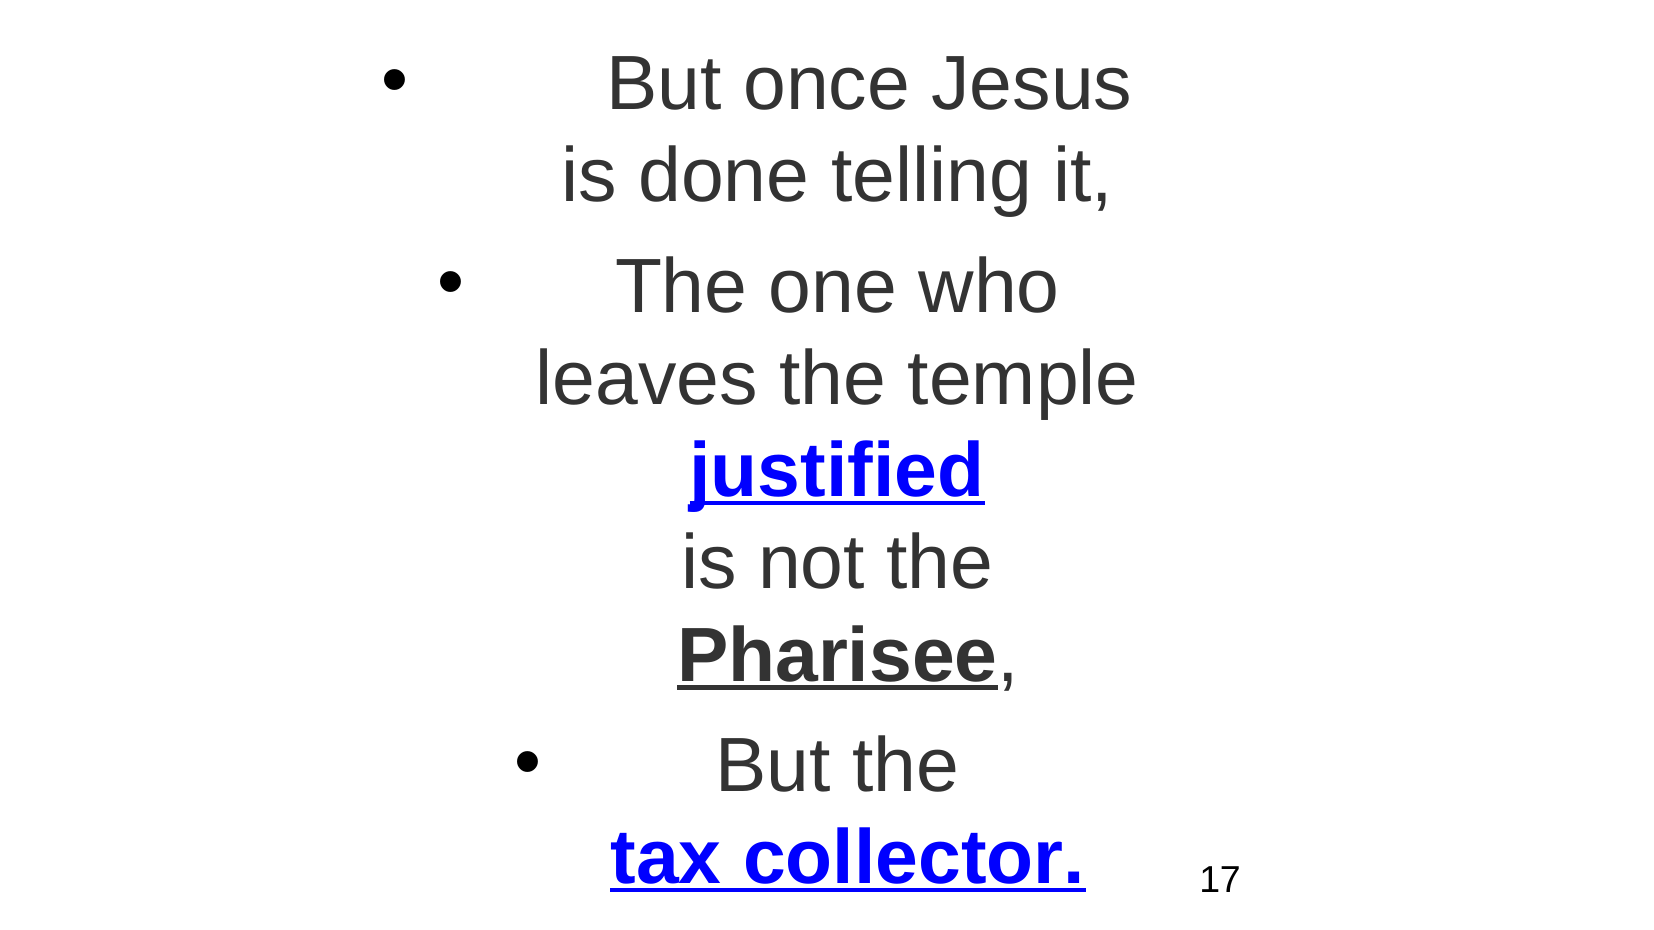

# But once Jesus is done telling it,
The one who
leaves the temple
justified
is not the
Pharisee,
But the
tax collector.
17